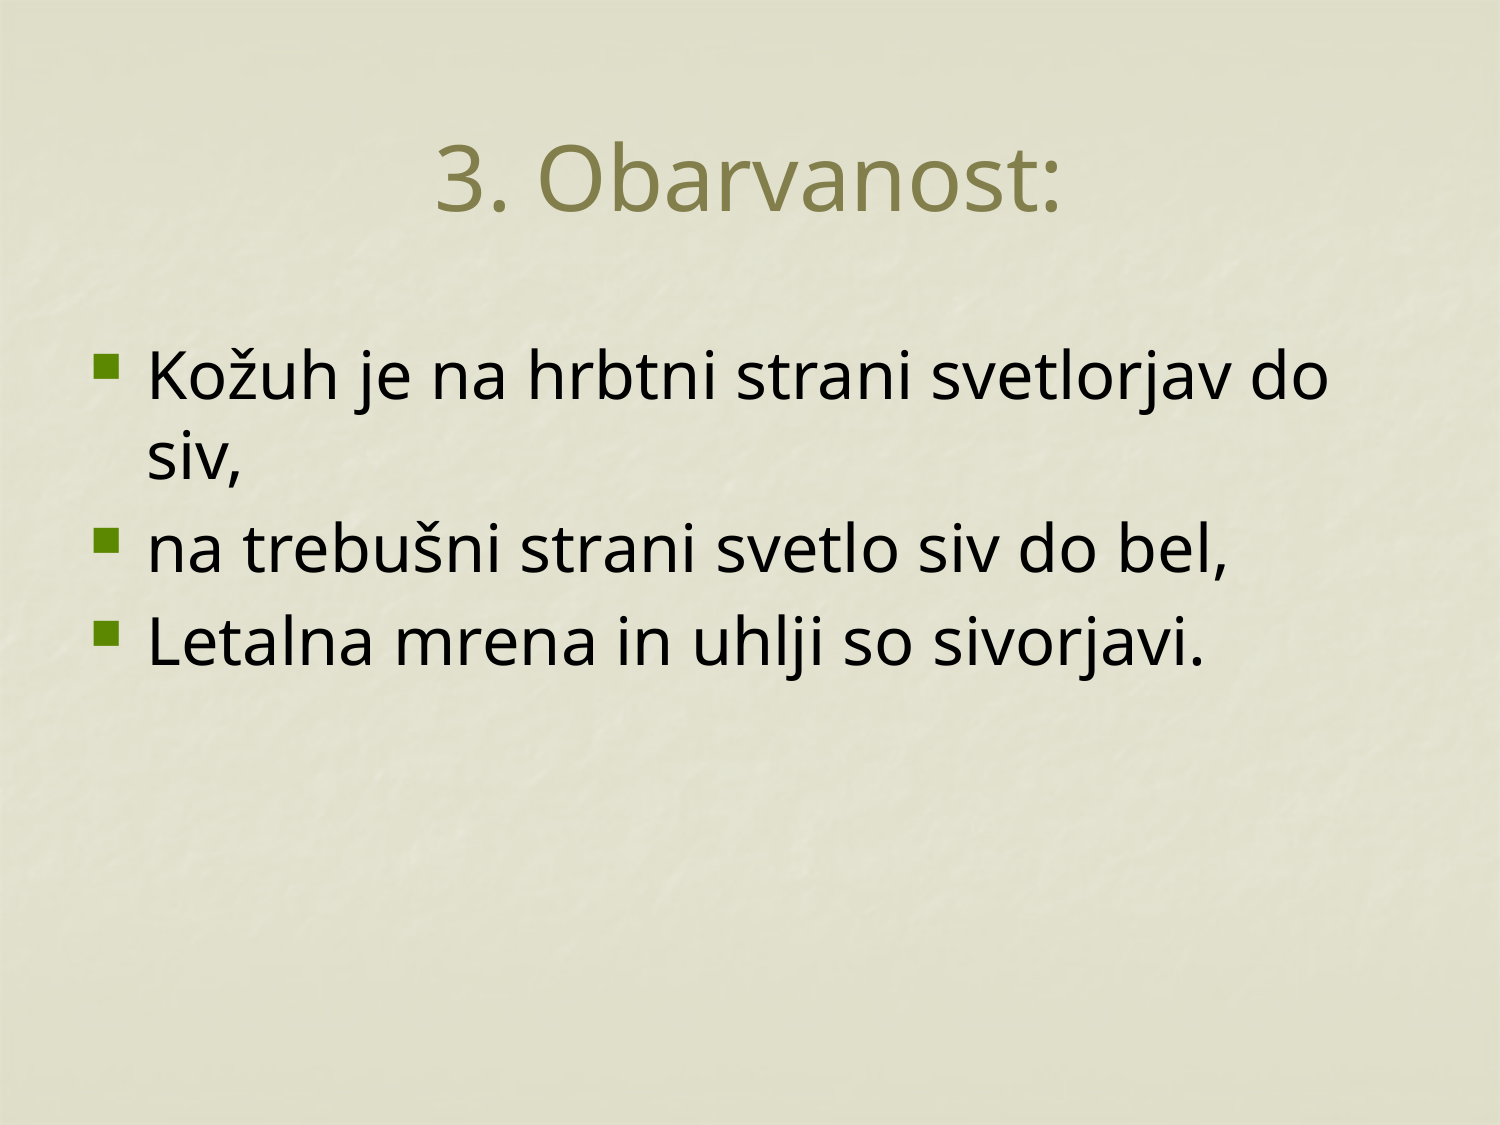

# 3. Obarvanost:
Kožuh je na hrbtni strani svetlorjav do siv,
na trebušni strani svetlo siv do bel,
Letalna mrena in uhlji so sivorjavi.